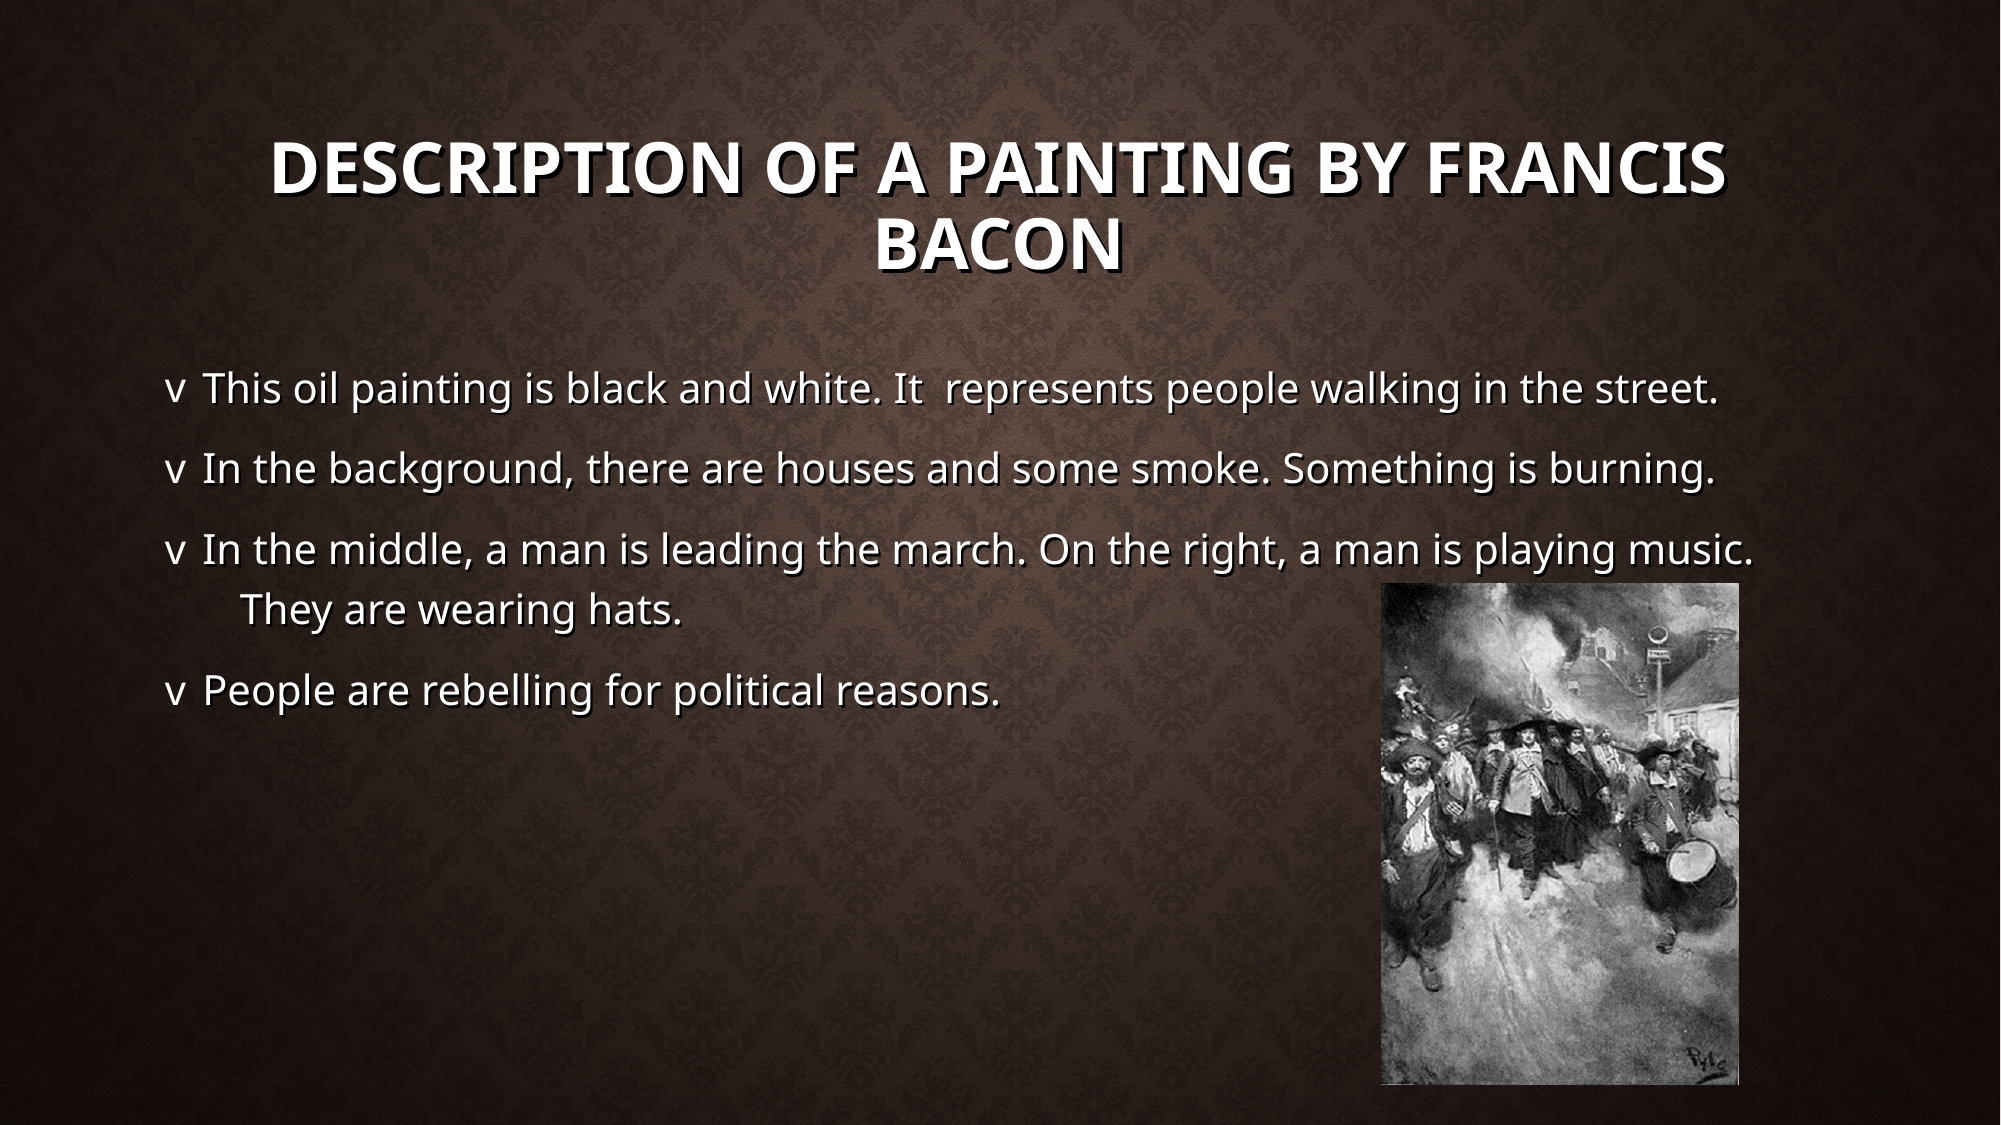

# Description of a painting by Francis Bacon
This oil painting is black and white. It represents people walking in the street.
In the background, there are houses and some smoke. Something is burning.
In the middle, a man is leading the march. On the right, a man is playing music. They are wearing hats.
People are rebelling for political reasons.